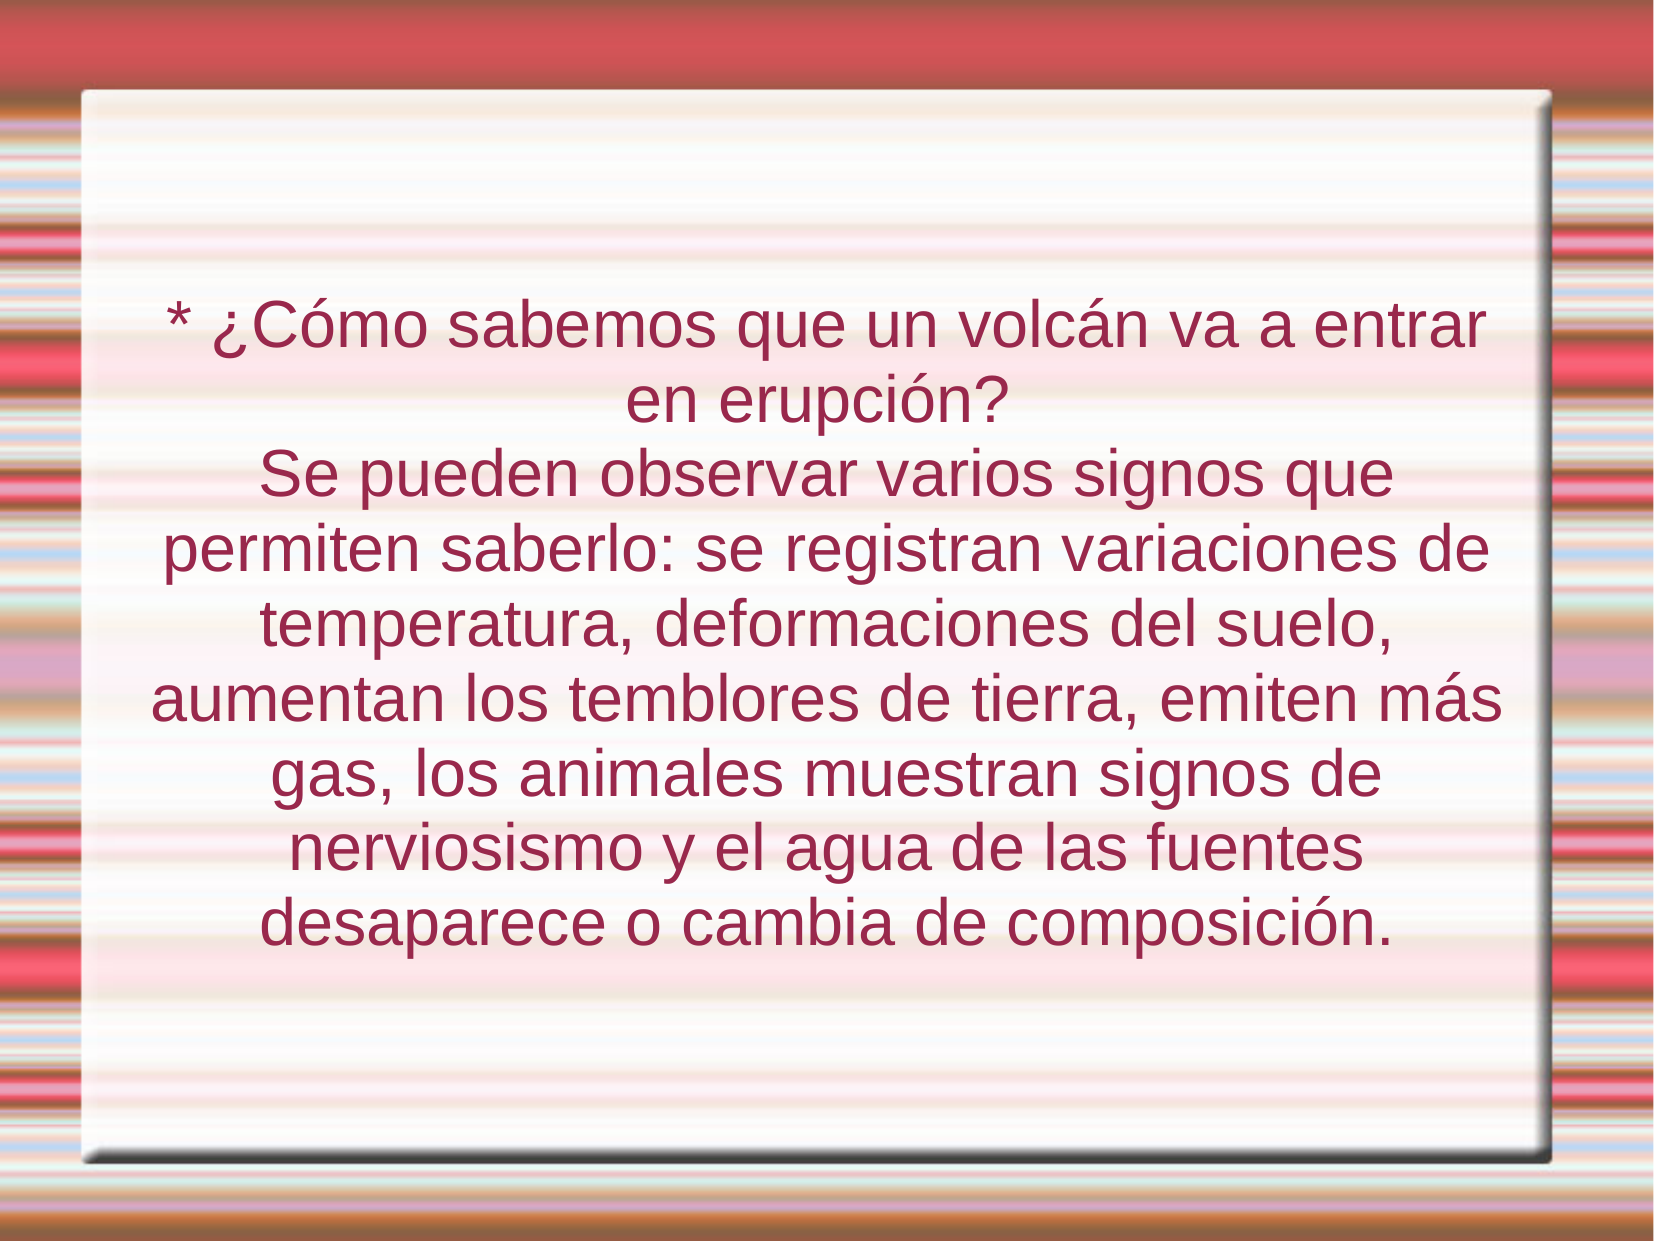

# * ¿Cómo sabemos que un volcán va a entrar en erupción?
Se pueden observar varios signos que permiten saberlo: se registran variaciones de temperatura, deformaciones del suelo, aumentan los temblores de tierra, emiten más gas, los animales muestran signos de nerviosismo y el agua de las fuentes desaparece o cambia de composición.